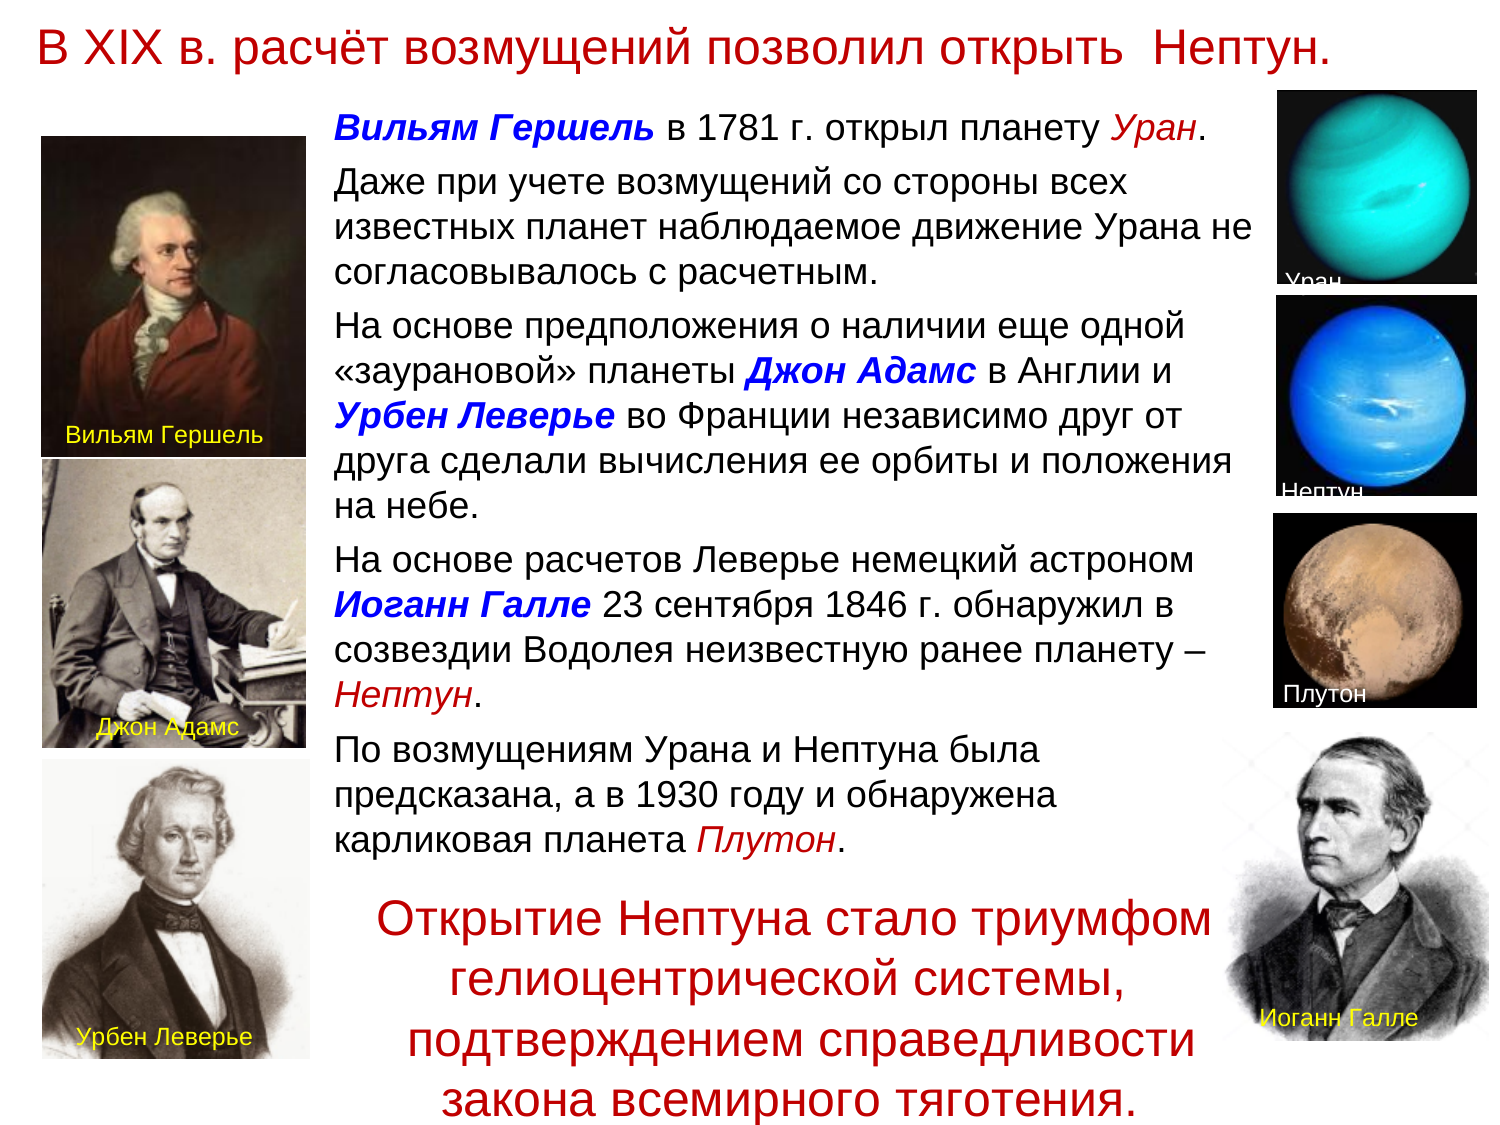

В XIX в. расчёт возмущений позволил открыть Нептун.
Вильям Гершель в 1781 г. открыл планету Уран.
Даже при учете возмущений со стороны всех известных планет наблюдаемое движение Урана не согласовывалось с расчетным.
На основе предположения о наличии еще одной «заурановой» планеты Джон Адамс в Англии и Урбен Леверье во Франции независимо друг от друга сделали вычисления ее орбиты и положения на небе.
На основе расчетов Леверье немецкий астроном Иоганн Галле 23 сентября 1846 г. обнаружил в созвездии Водолея неизвестную ранее планету – Нептун.
По возмущениям Урана и Нептуна была предсказана, а в 1930 году и обнаружена карликовая планета Плутон.
Открытие Нептуна стало триумфом гелиоцентрической системы,
 подтверждением справедливости закона всемирного тяготения.
Уран
Вильям Гершель
Нептун
Плутон
Джон Адамс
Иоганн Галле
Урбен Леверье